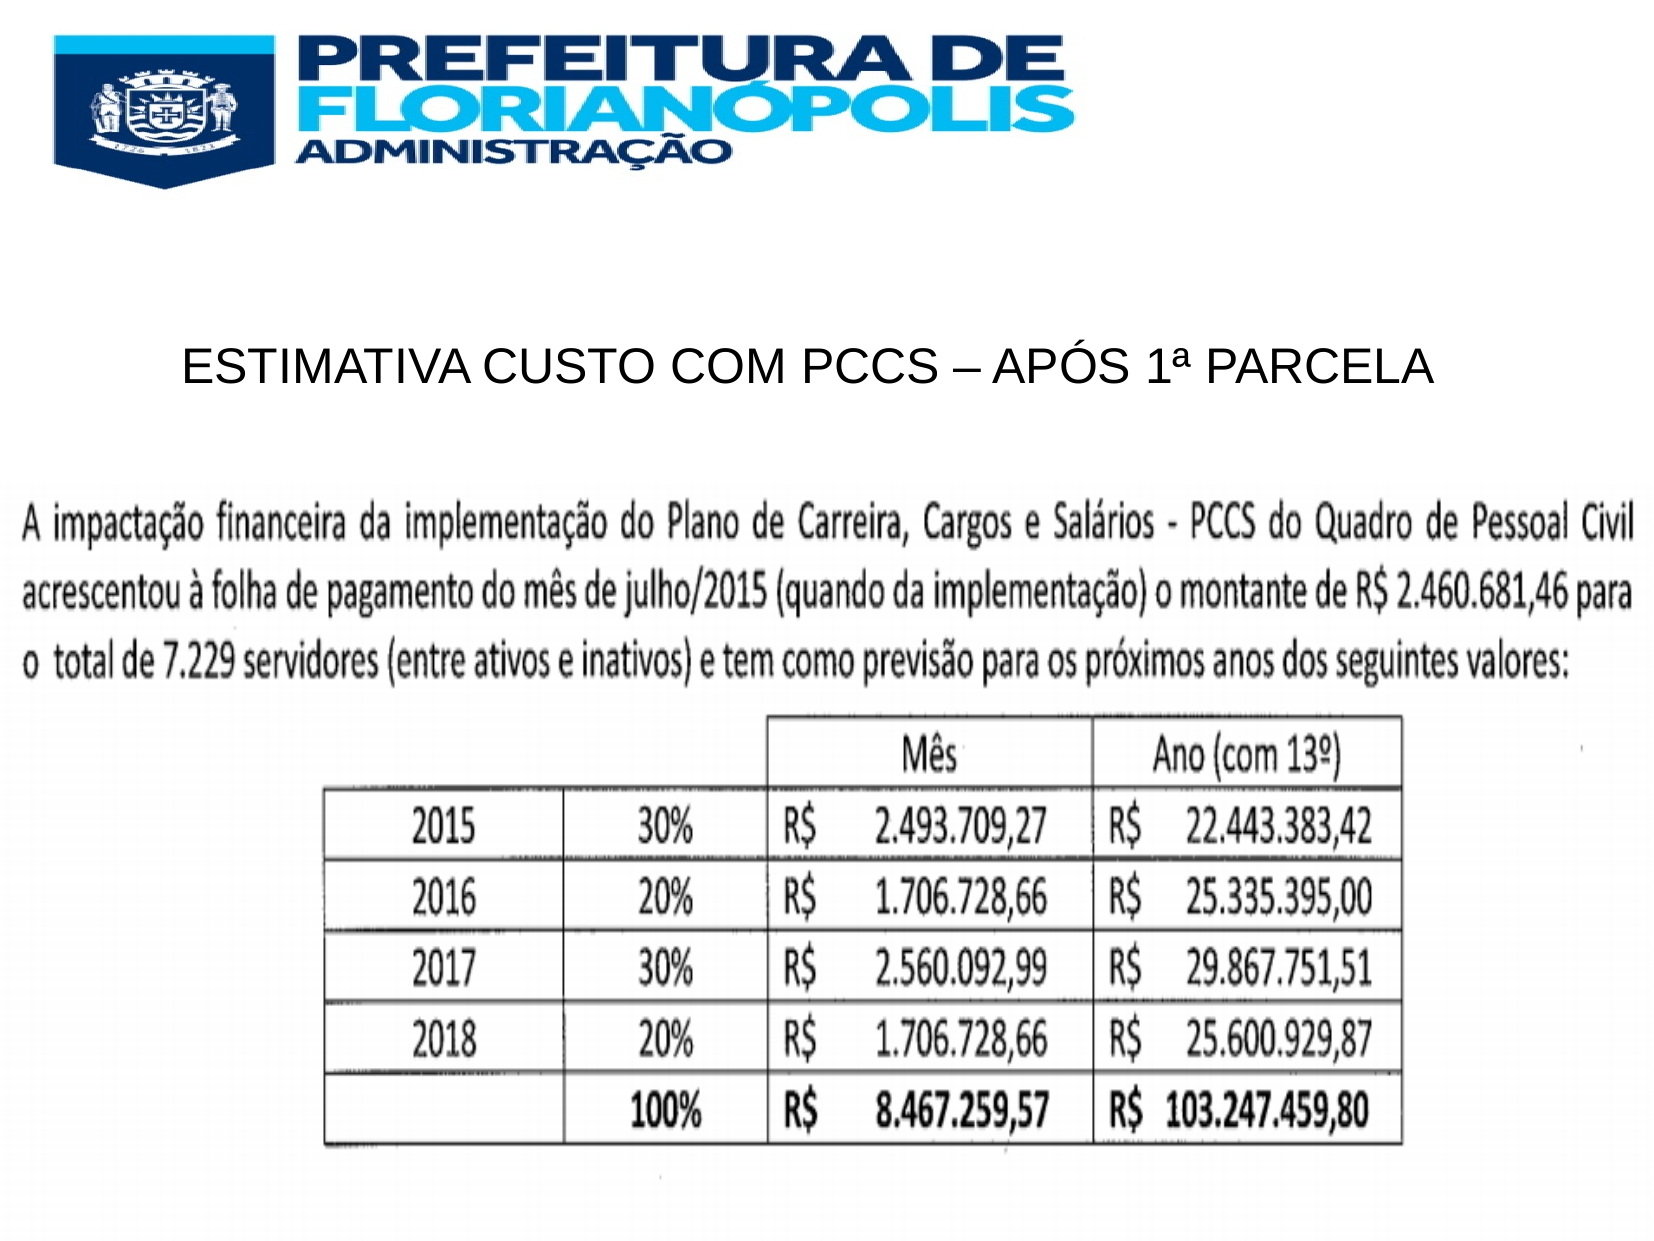

# ESTIMATIVA CUSTO COM PCCS – APÓS 1ª PARCELA